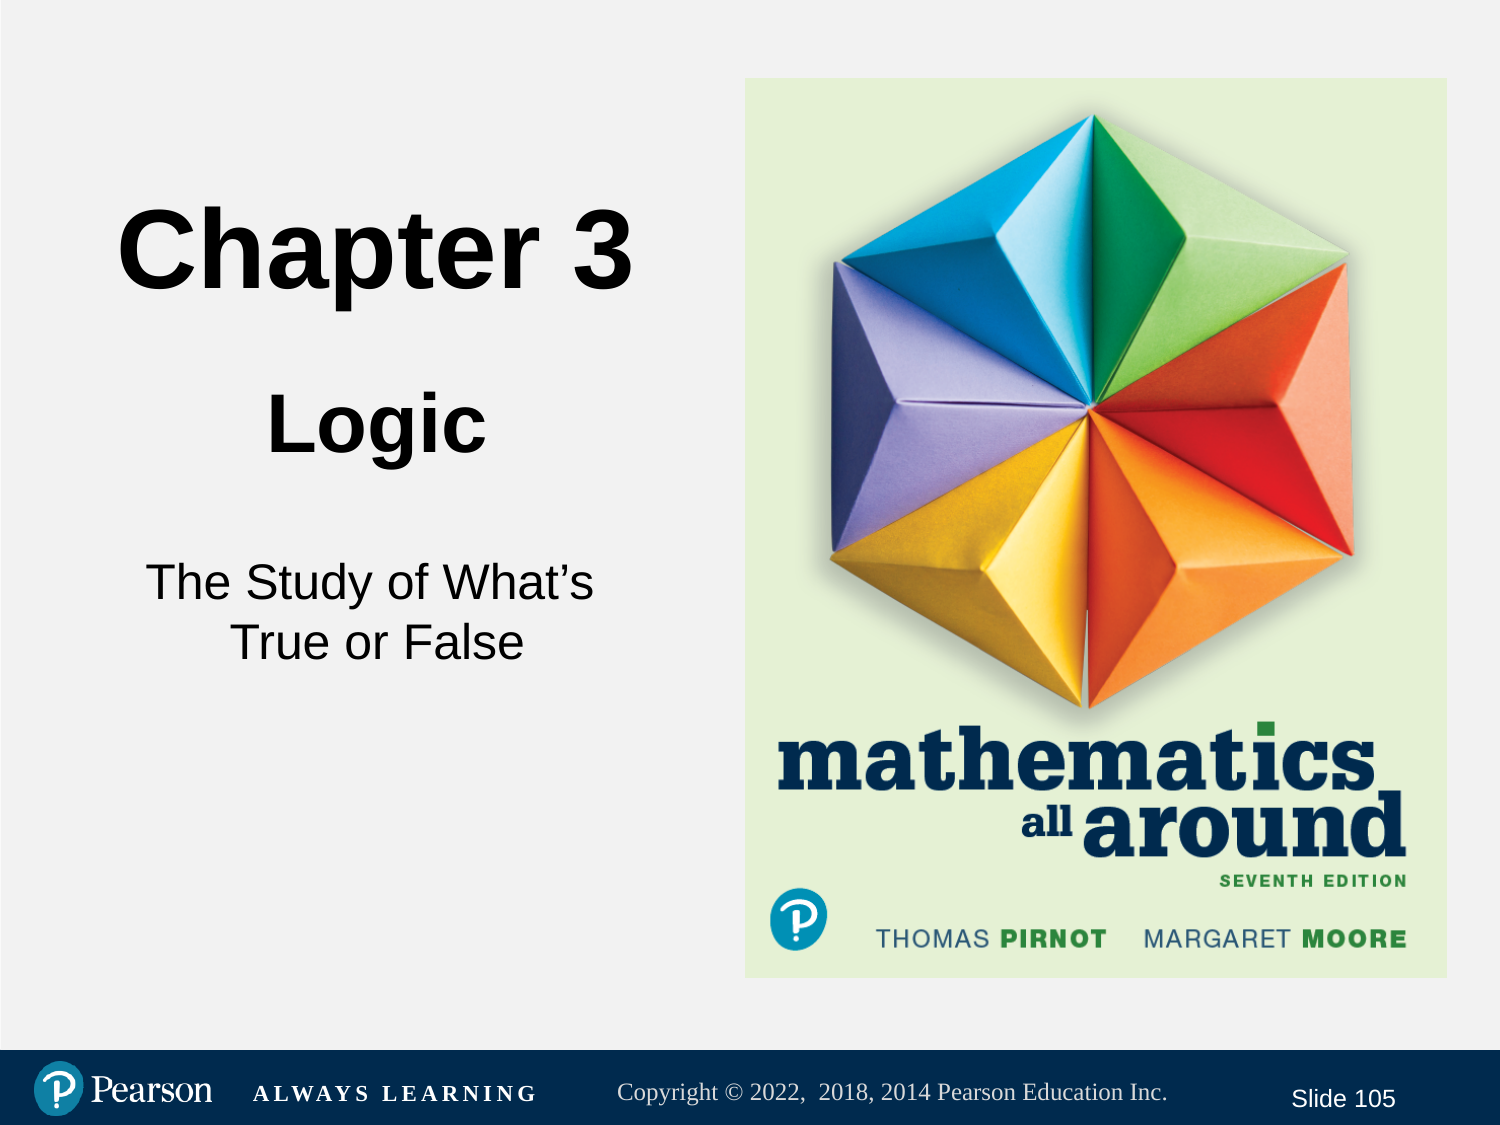

Chapter 3
# Logic
The Study of What’s
True or False